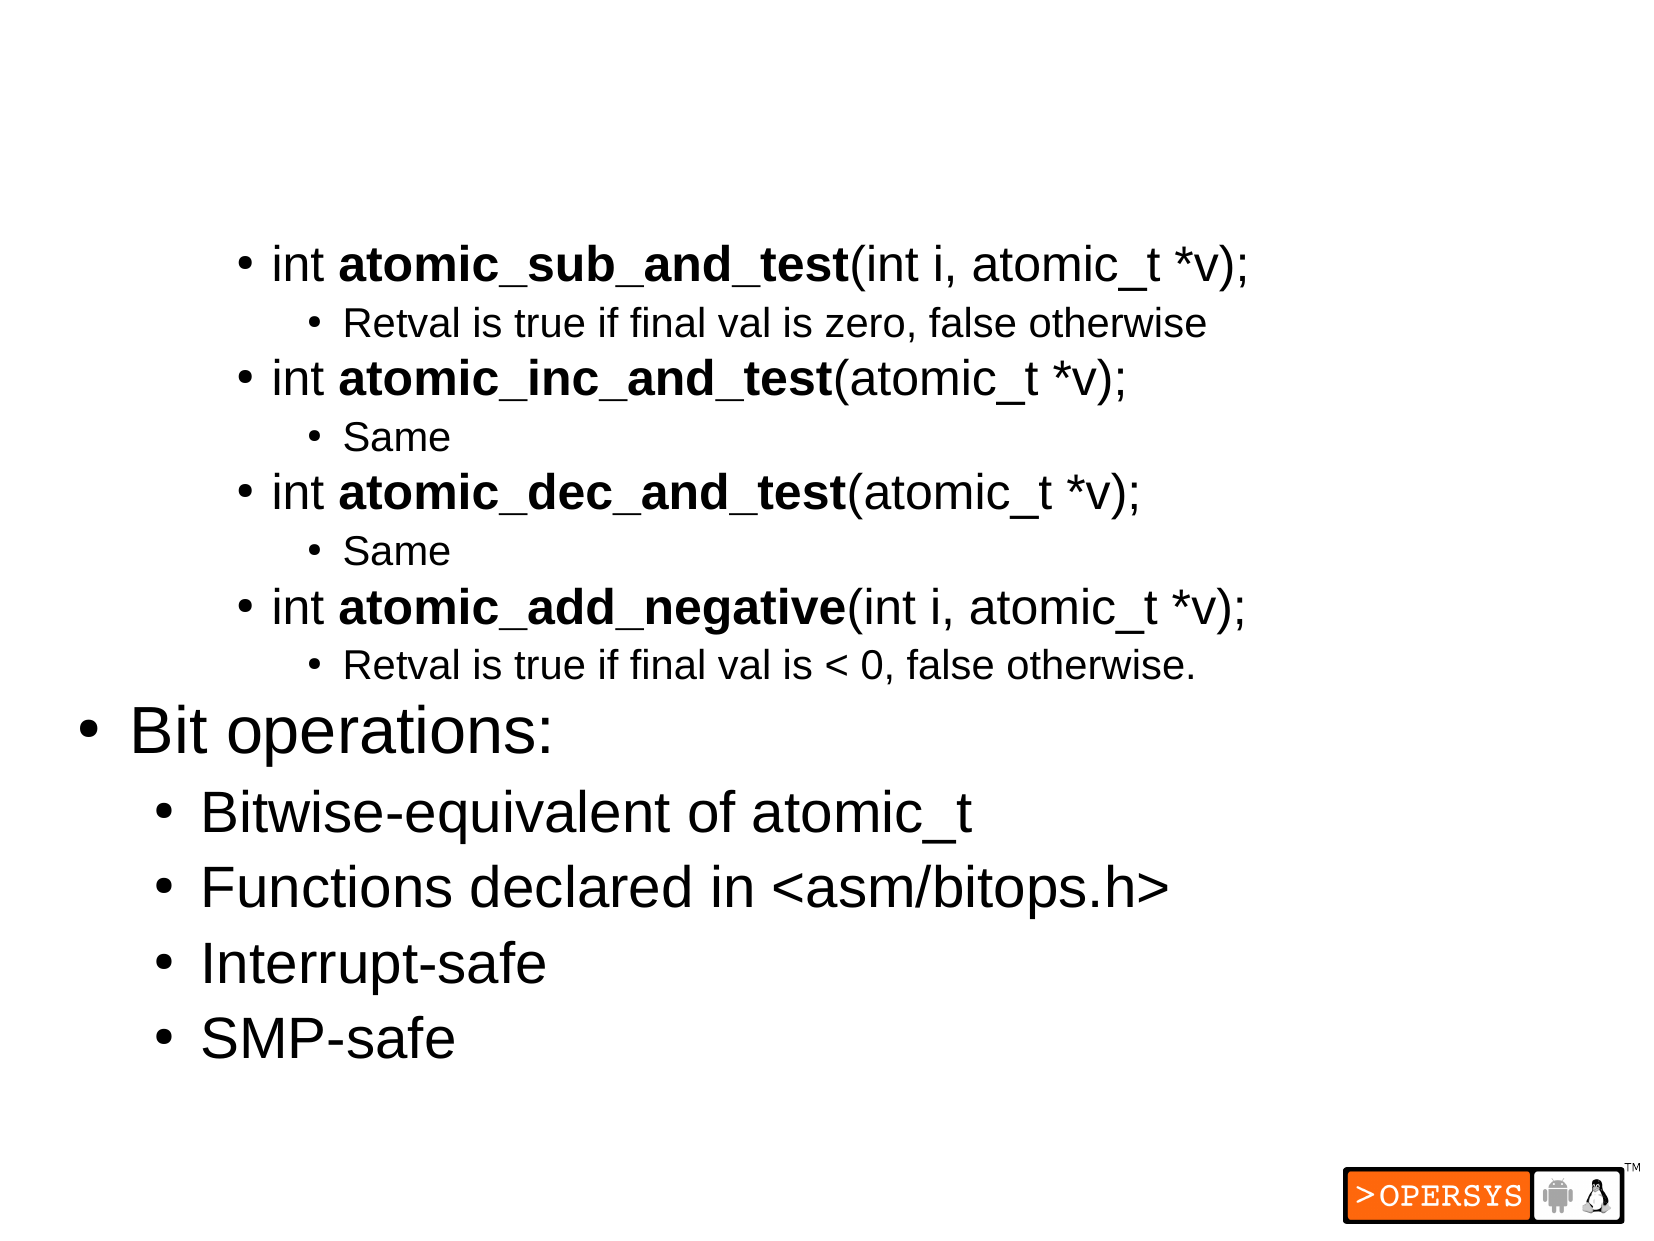

# int atomic_sub_and_test(int i, atomic_t *v);
Retval is true if final val is zero, false otherwise
int atomic_inc_and_test(atomic_t *v);
Same
int atomic_dec_and_test(atomic_t *v);
Same
int atomic_add_negative(int i, atomic_t *v);
Retval is true if final val is < 0, false otherwise.
Bit operations:
Bitwise-equivalent of atomic_t
Functions declared in <asm/bitops.h>
Interrupt-safe
SMP-safe